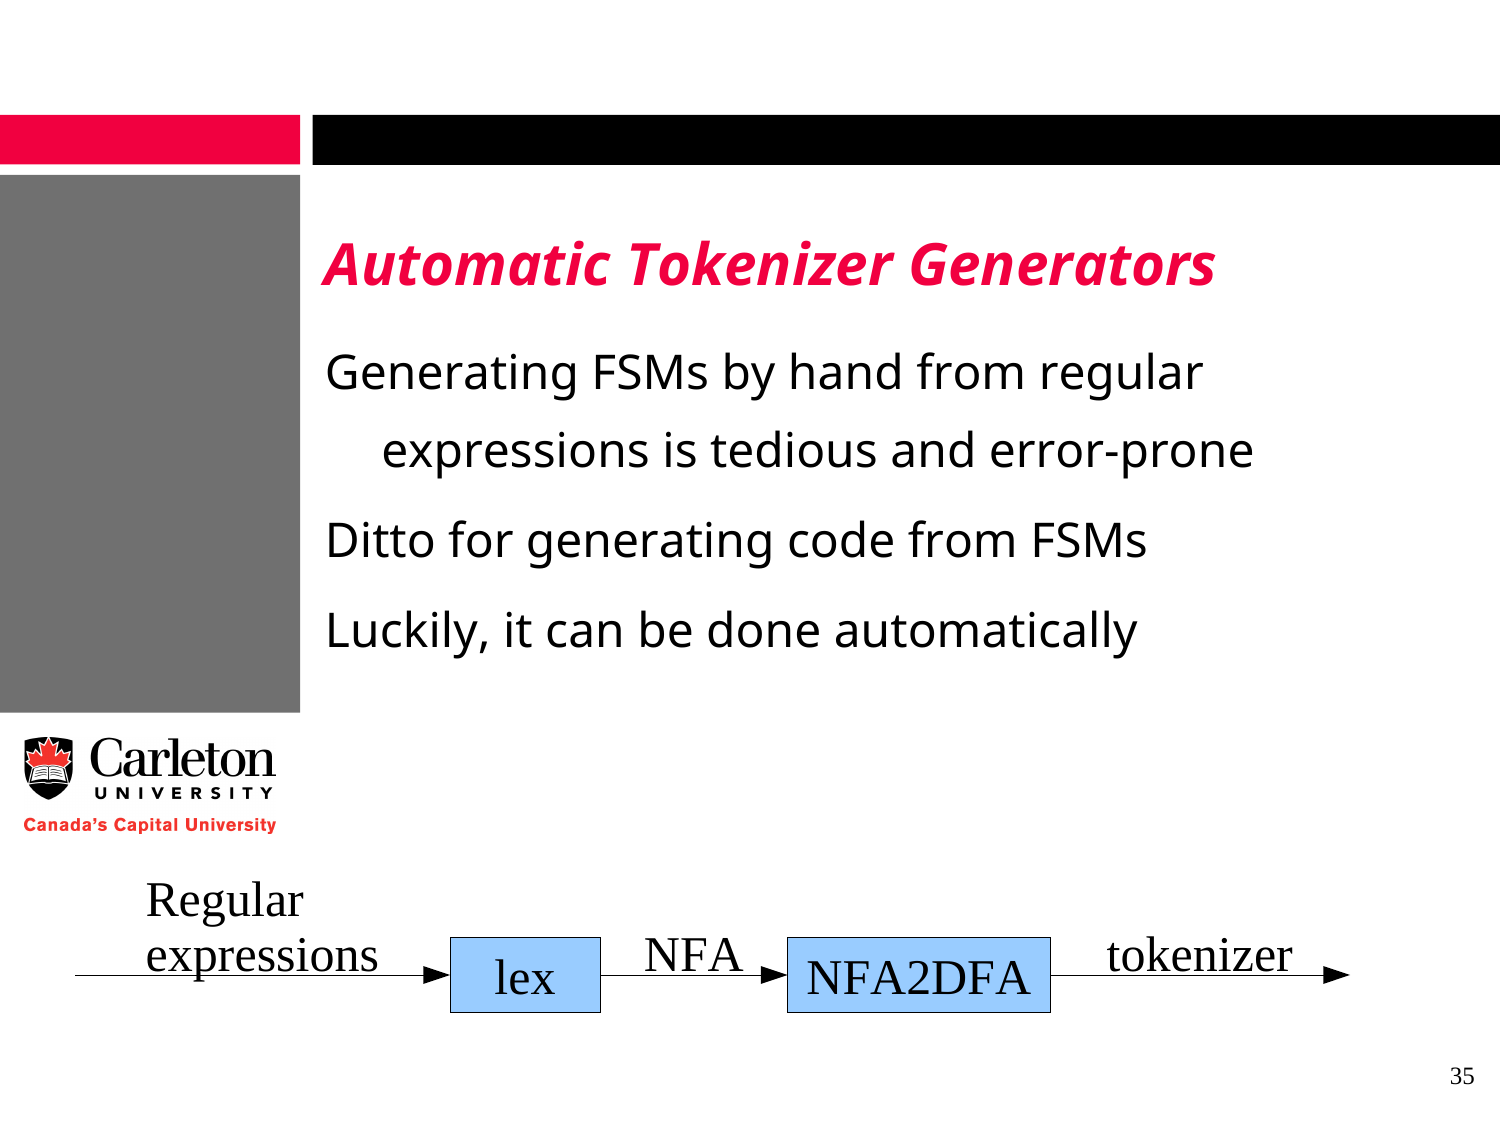

# Automatic Tokenizer Generators
Generating FSMs by hand from regular expressions is tedious and error-prone
Ditto for generating code from FSMs
Luckily, it can be done automatically
lex
lex
NFA2DFA
Regular
expressions
NFA
tokenizer
35